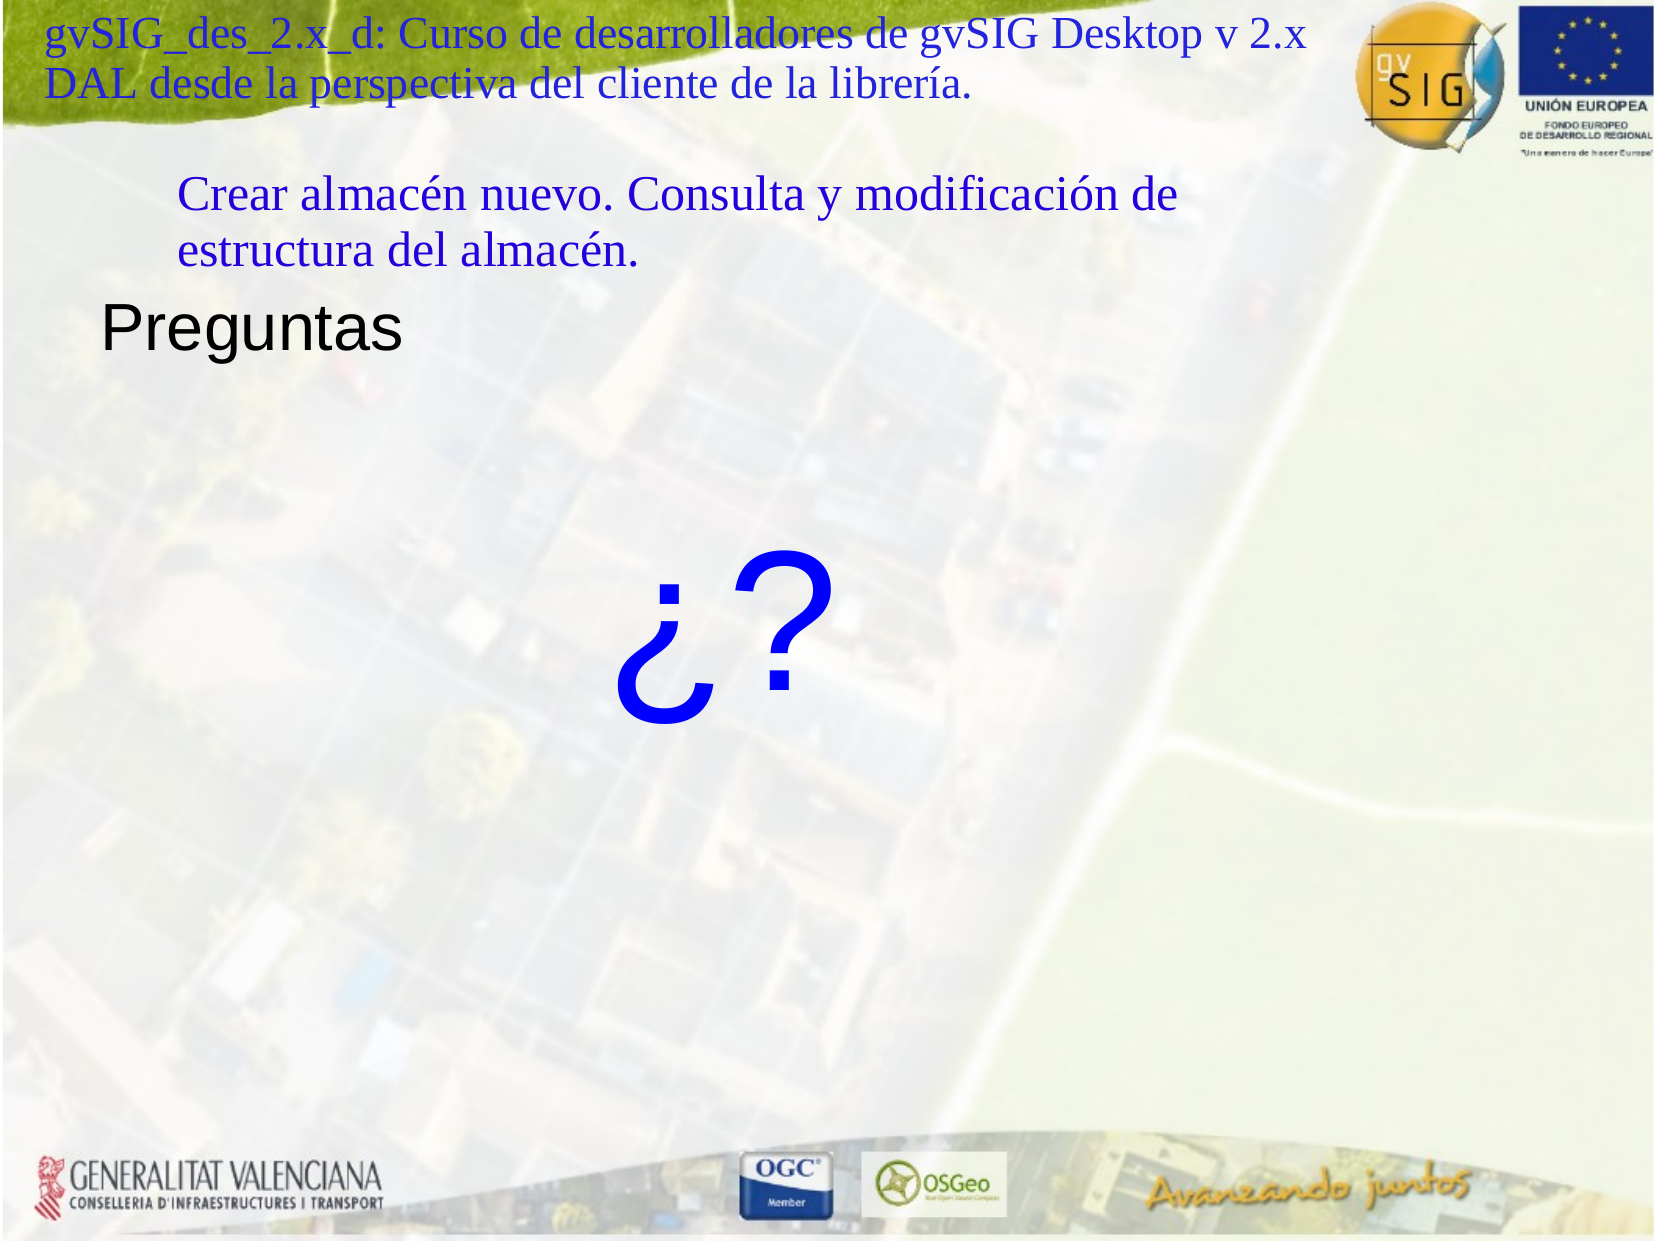

# Crear almacén nuevo. Consulta y modificación de estructura del almacén.
Preguntas
¿?